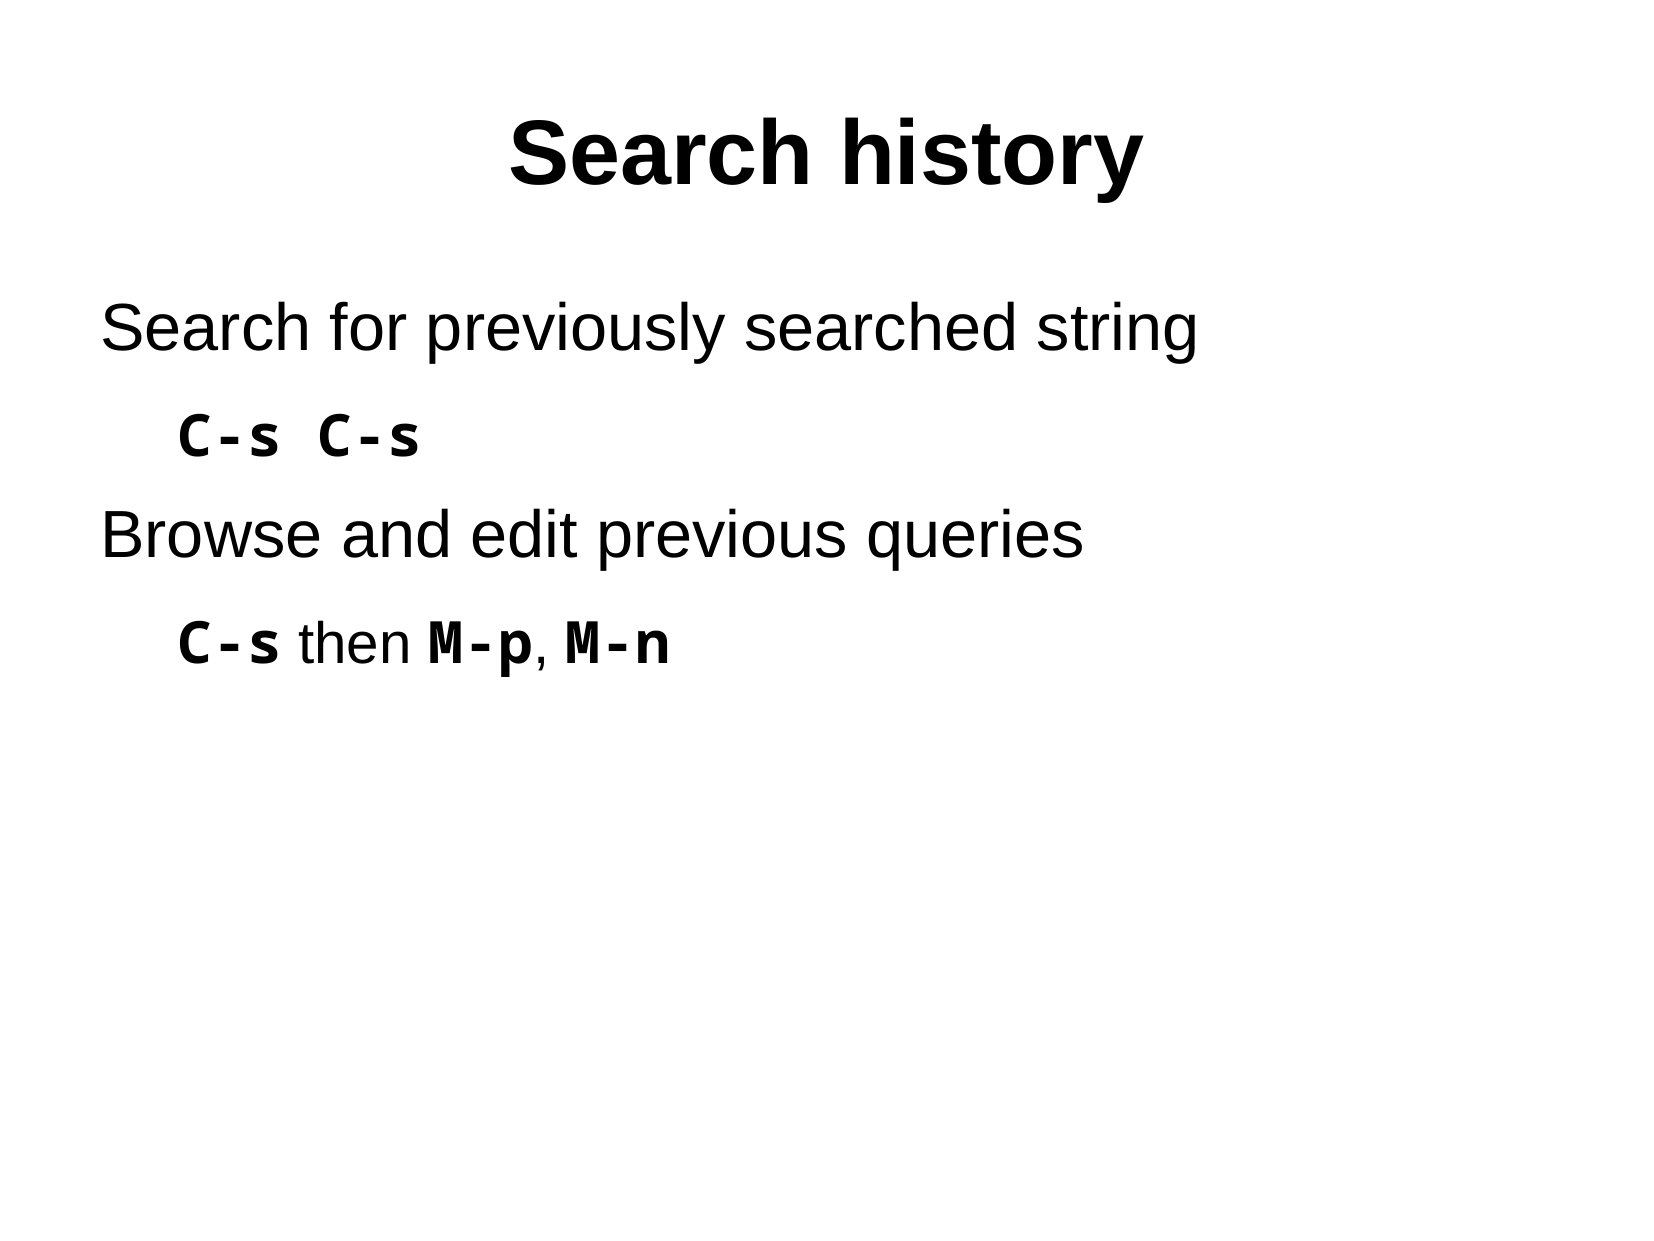

# Search history
Search for previously searched string
C-s C-s
Browse and edit previous queries
C-s then M-p, M-n